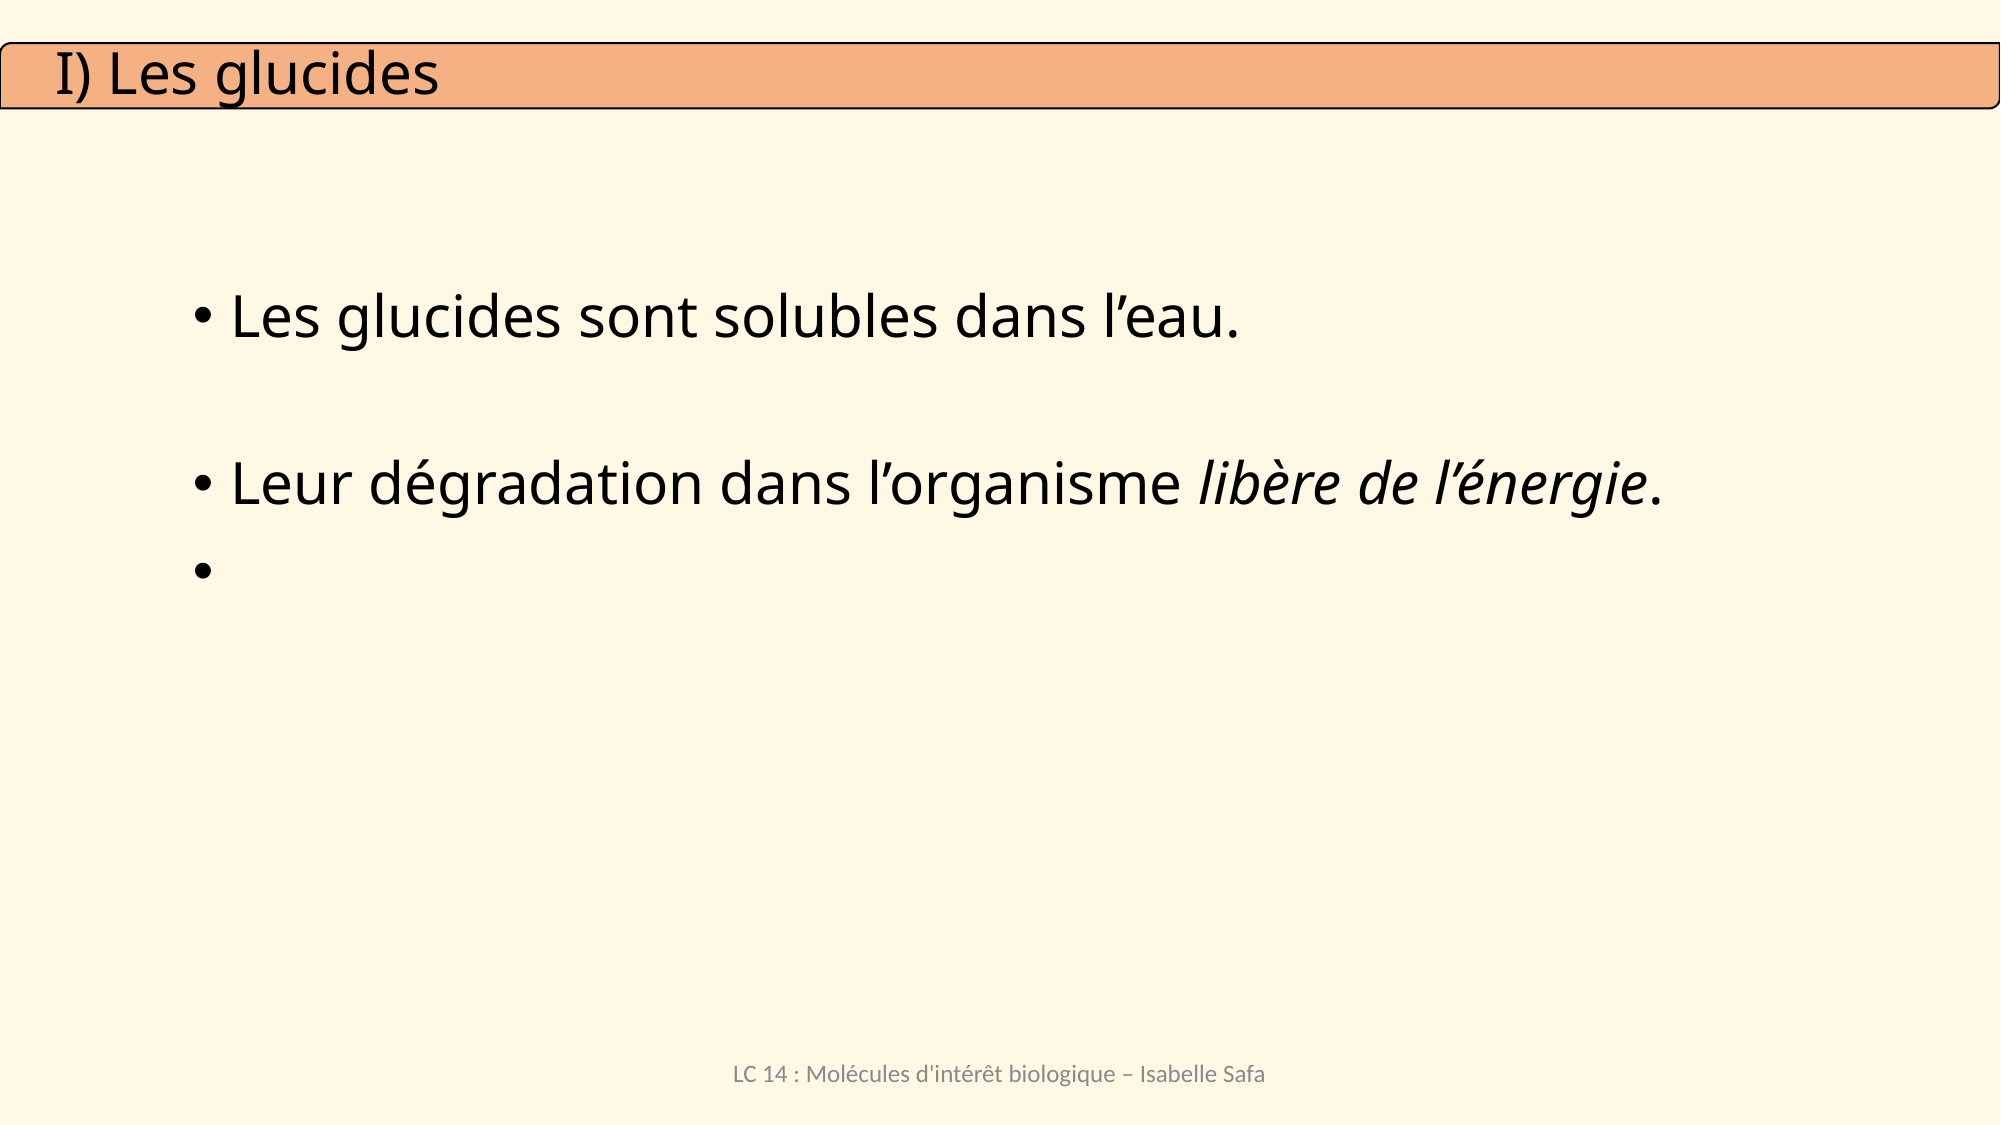

# I) Les glucides
Les glucides sont solubles dans l’eau.
Leur dégradation dans l’organisme libère de l’énergie.
LC 14 : Molécules d'intérêt biologique – Isabelle Safa